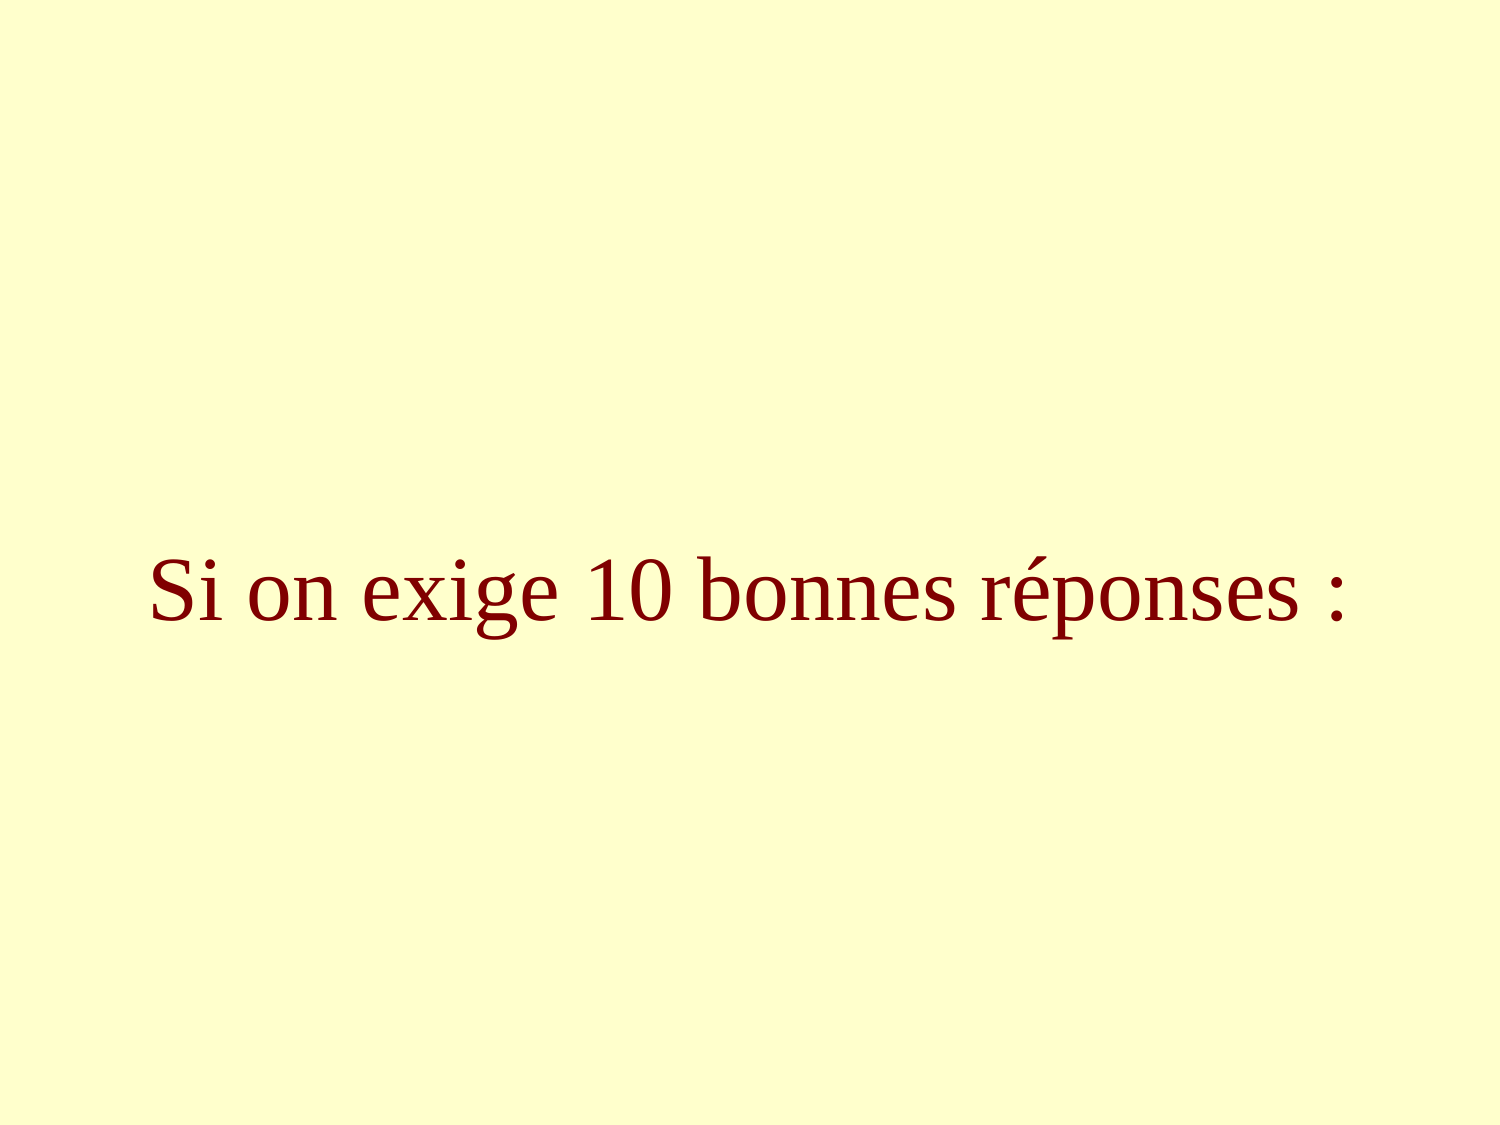

# Si on exige 10 bonnes réponses :